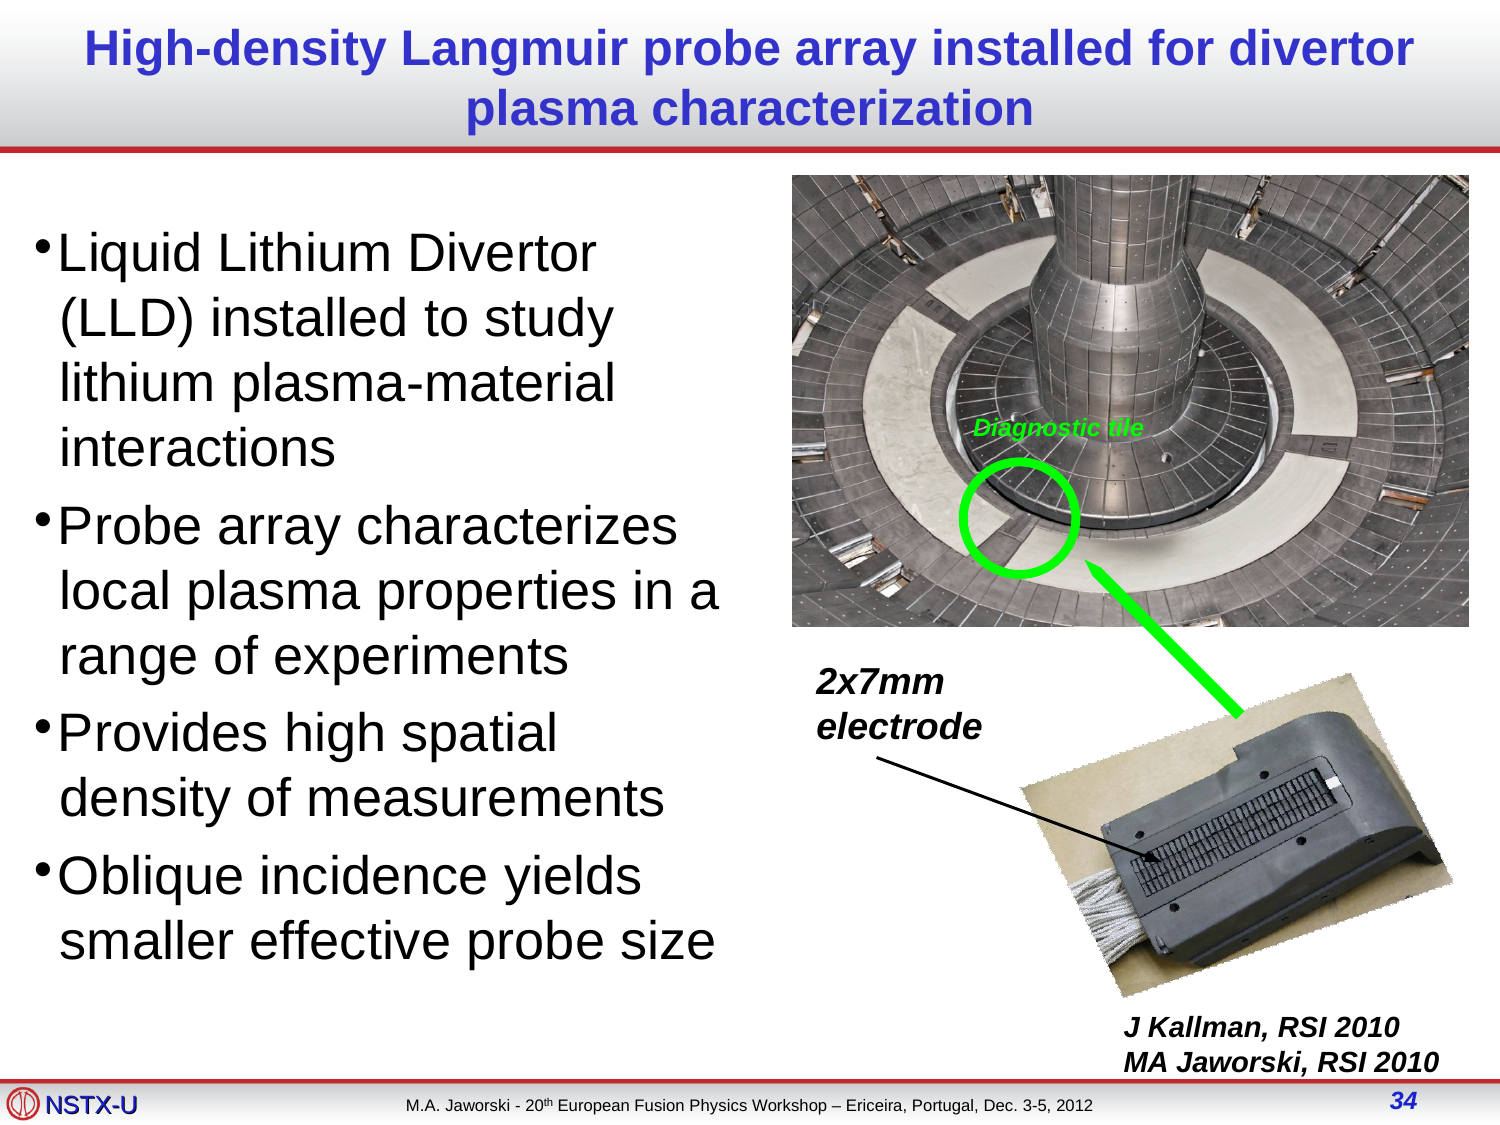

# High-density Langmuir probe array installed for divertor plasma characterization
Liquid Lithium Divertor (LLD) installed to study lithium plasma-material interactions
Probe array characterizes local plasma properties in a range of experiments
Provides high spatial density of measurements
Oblique incidence yields smaller effective probe size
Diagnostic tile
2x7mm
electrode
J Kallman, RSI 2010
MA Jaworski, RSI 2010